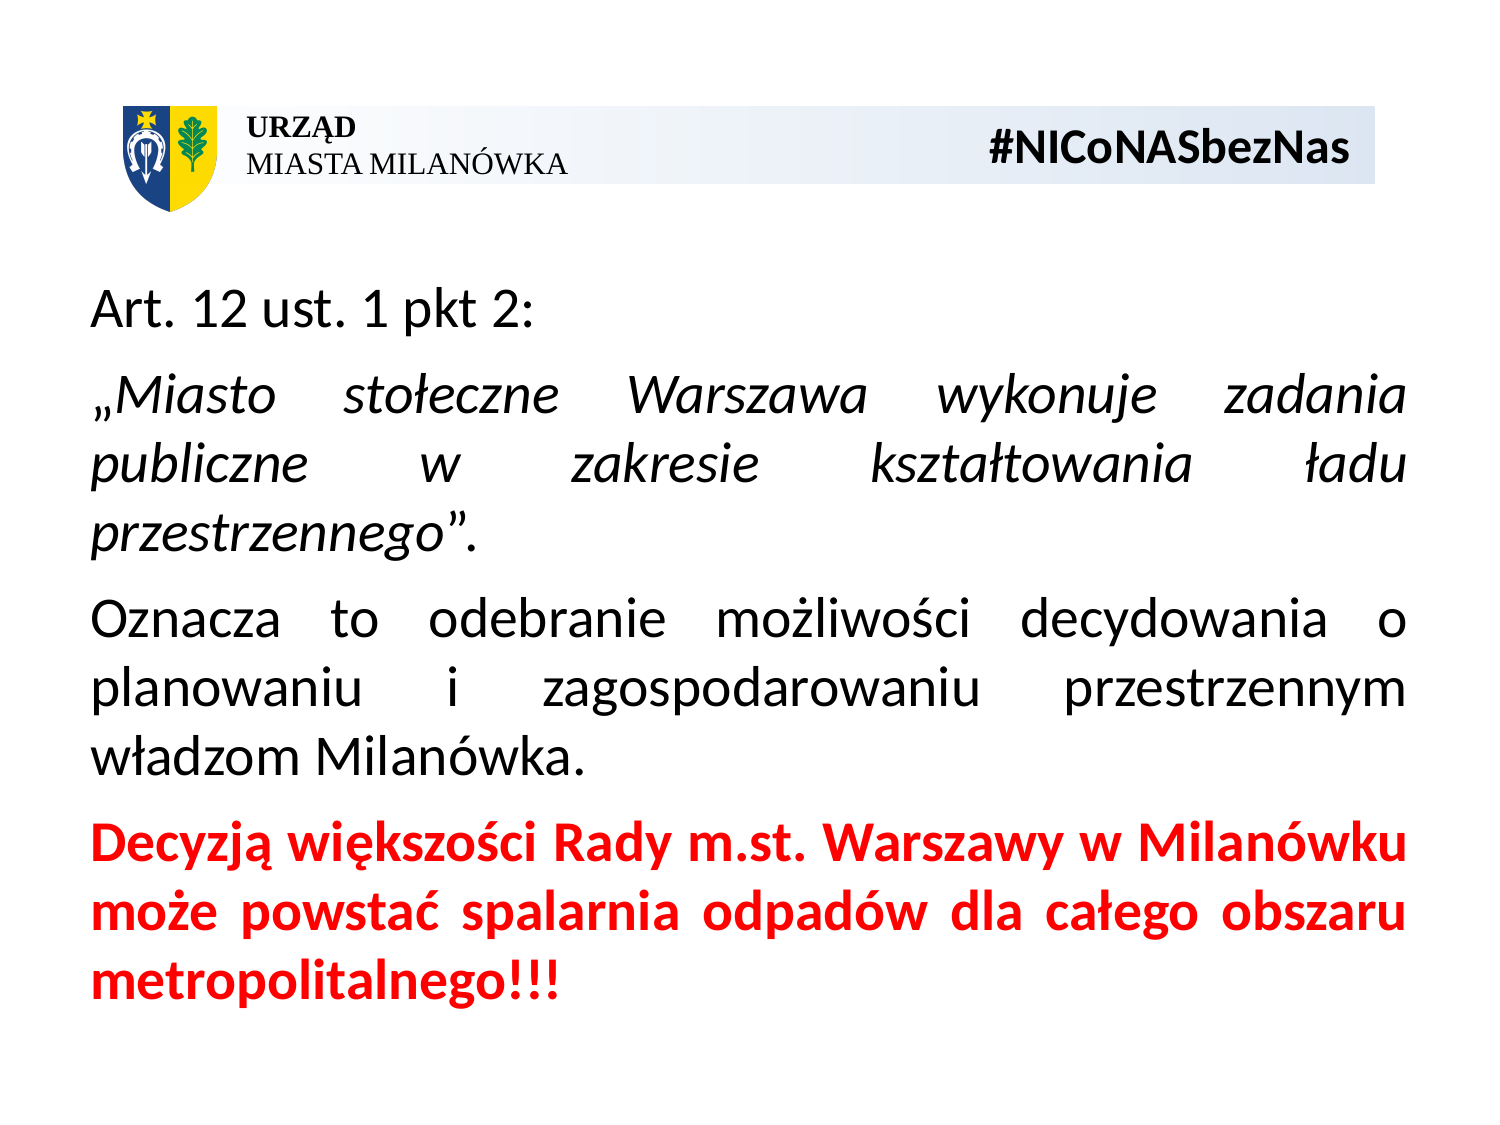

Urząd
Miasta Milanówka
#NICoNASbezNas
# Art. 12 ust. 1 pkt 2:
„Miasto stołeczne Warszawa wykonuje zadania publiczne w zakresie kształtowania ładu przestrzennego”.
Oznacza to odebranie możliwości decydowania o planowaniu i zagospodarowaniu przestrzennym władzom Milanówka.
Decyzją większości Rady m.st. Warszawy w Milanówku może powstać spalarnia odpadów dla całego obszaru metropolitalnego!!!